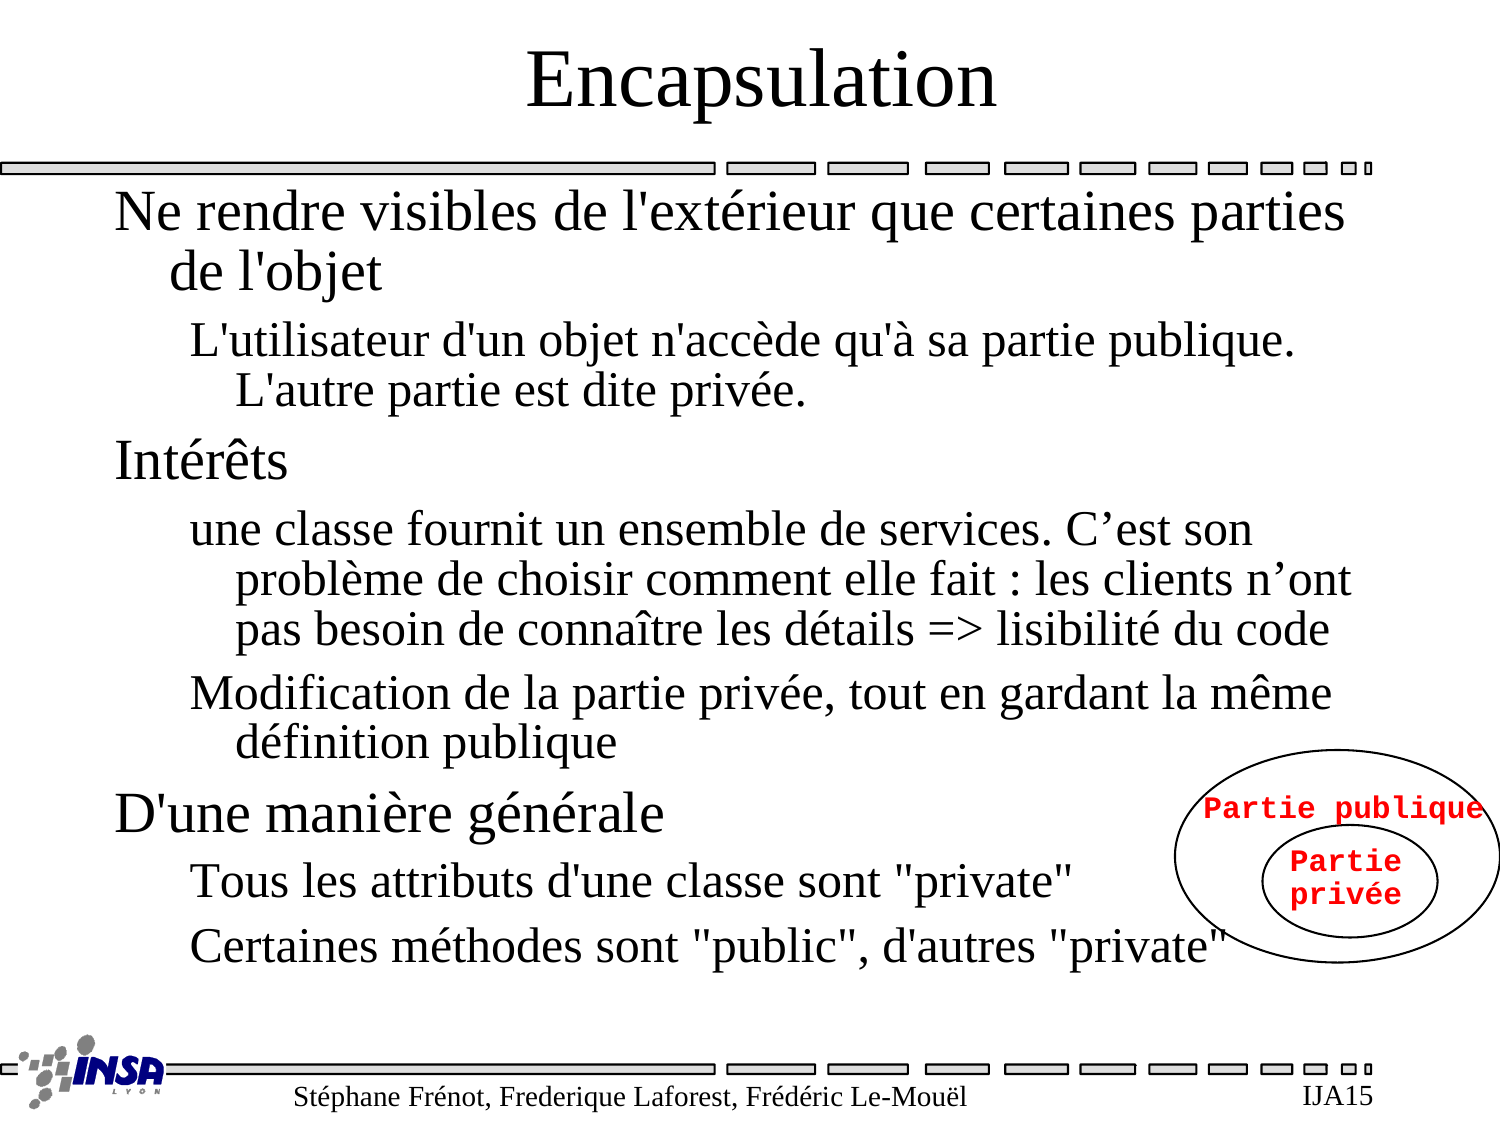

Encapsulation
# Ne rendre visibles de l'extérieur que certaines parties de l'objet
L'utilisateur d'un objet n'accède qu'à sa partie publique. L'autre partie est dite privée.
Intérêts
une classe fournit un ensemble de services. C’est son problème de choisir comment elle fait : les clients n’ont pas besoin de connaître les détails => lisibilité du code
Modification de la partie privée, tout en gardant la même définition publique
D'une manière générale
Tous les attributs d'une classe sont "private"
Certaines méthodes sont "public", d'autres "private"
Partie publique
Partie
privée